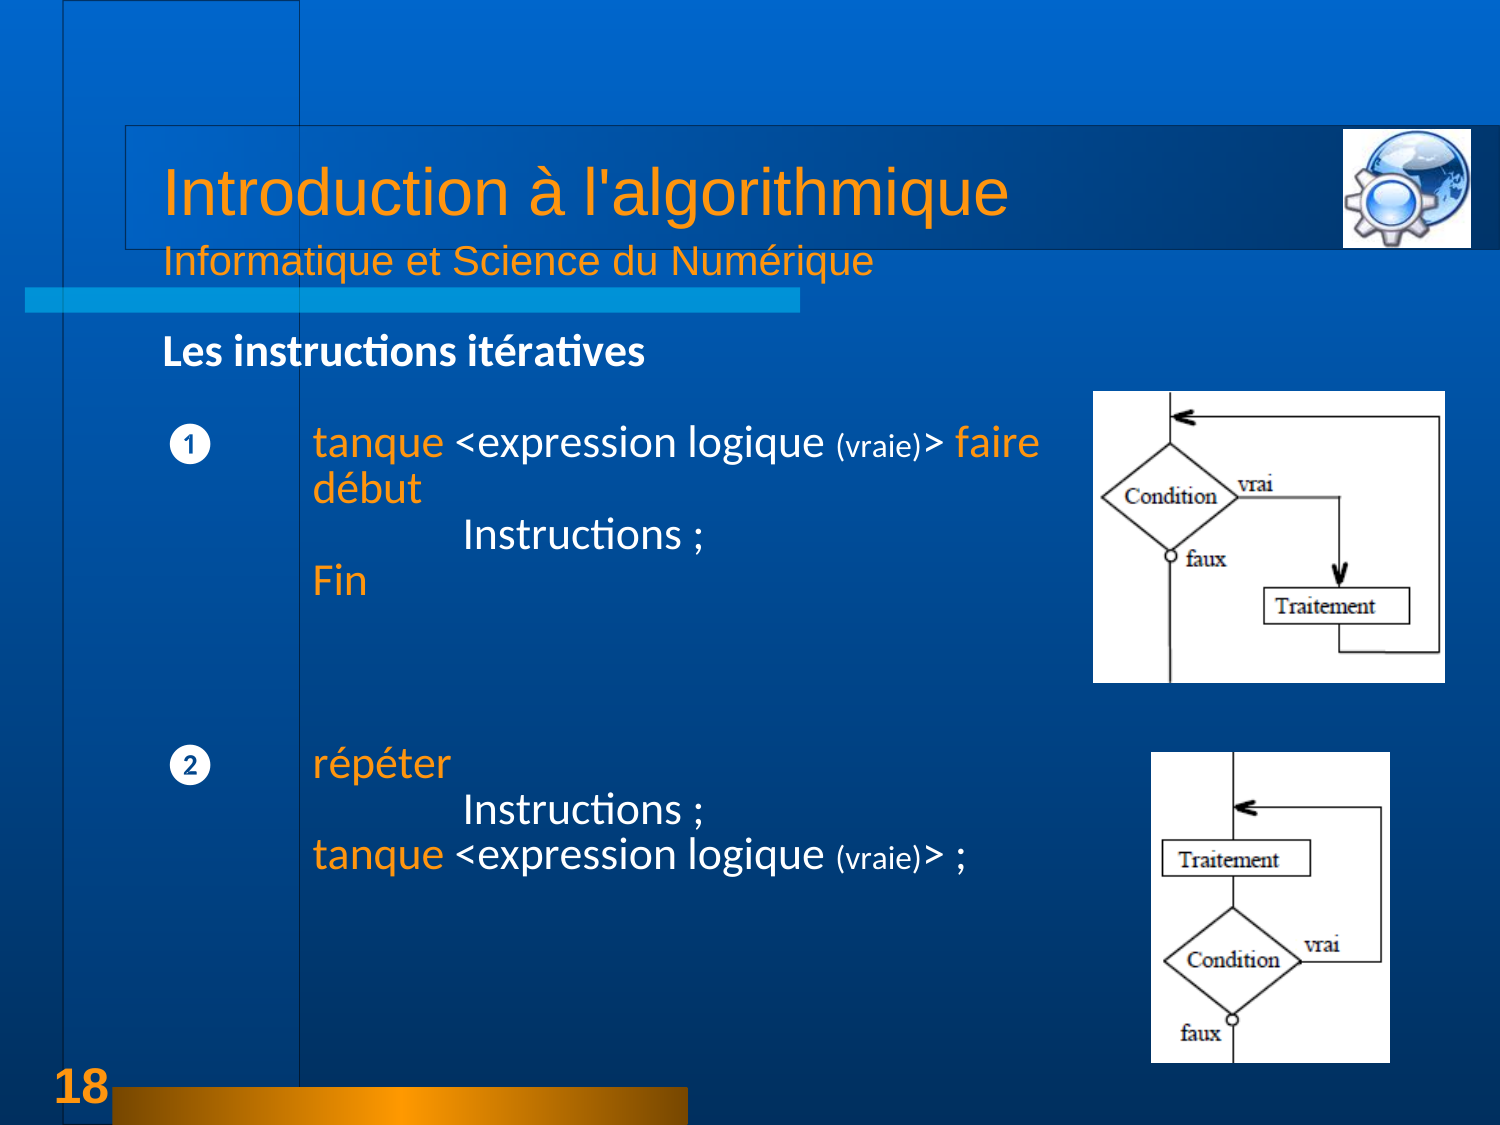

Les instructions itératives
❶	tanque <expression logique (vraie)> faire
	début
		Instructions ;
	Fin
❷	répéter
		Instructions ;
	tanque <expression logique (vraie)> ;